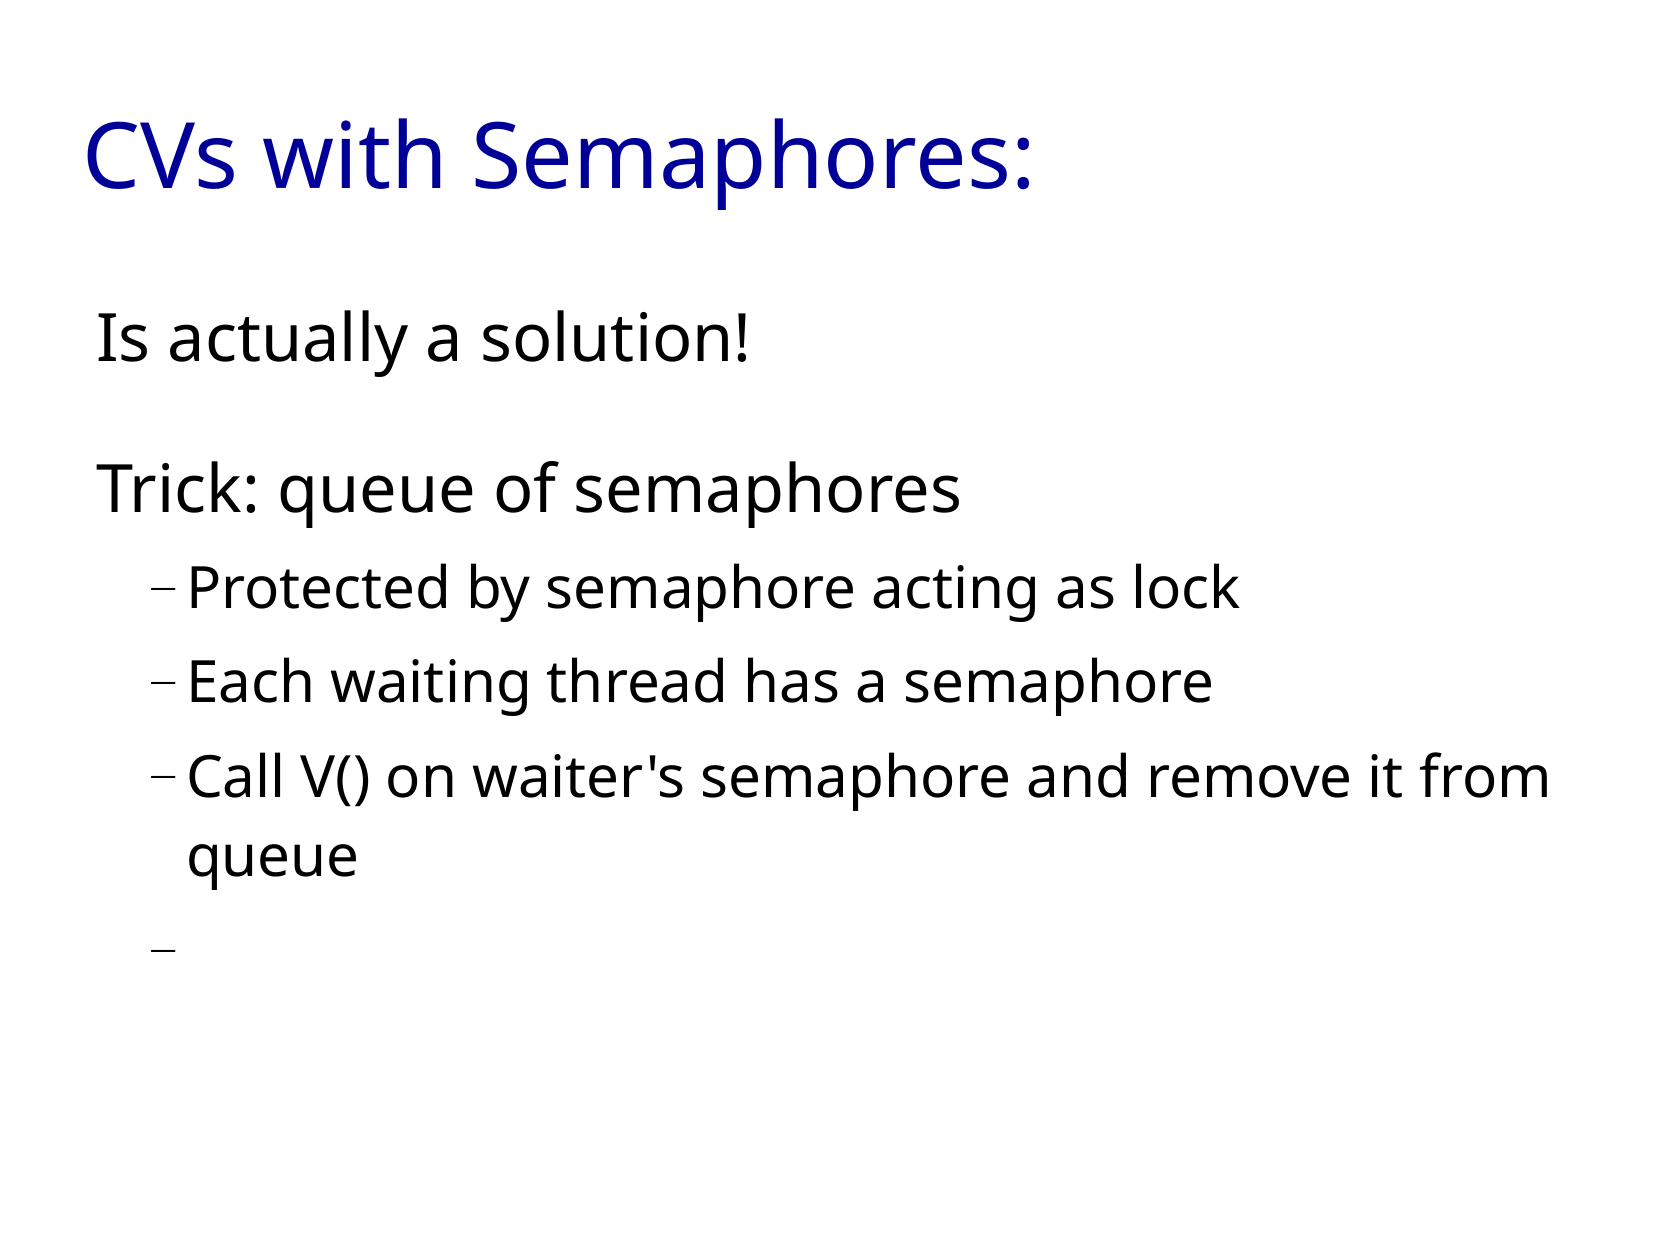

# CVs with Semaphores:
Is actually a solution!
Trick: queue of semaphores
Protected by semaphore acting as lock
Each waiting thread has a semaphore
Call V() on waiter's semaphore and remove it from queue